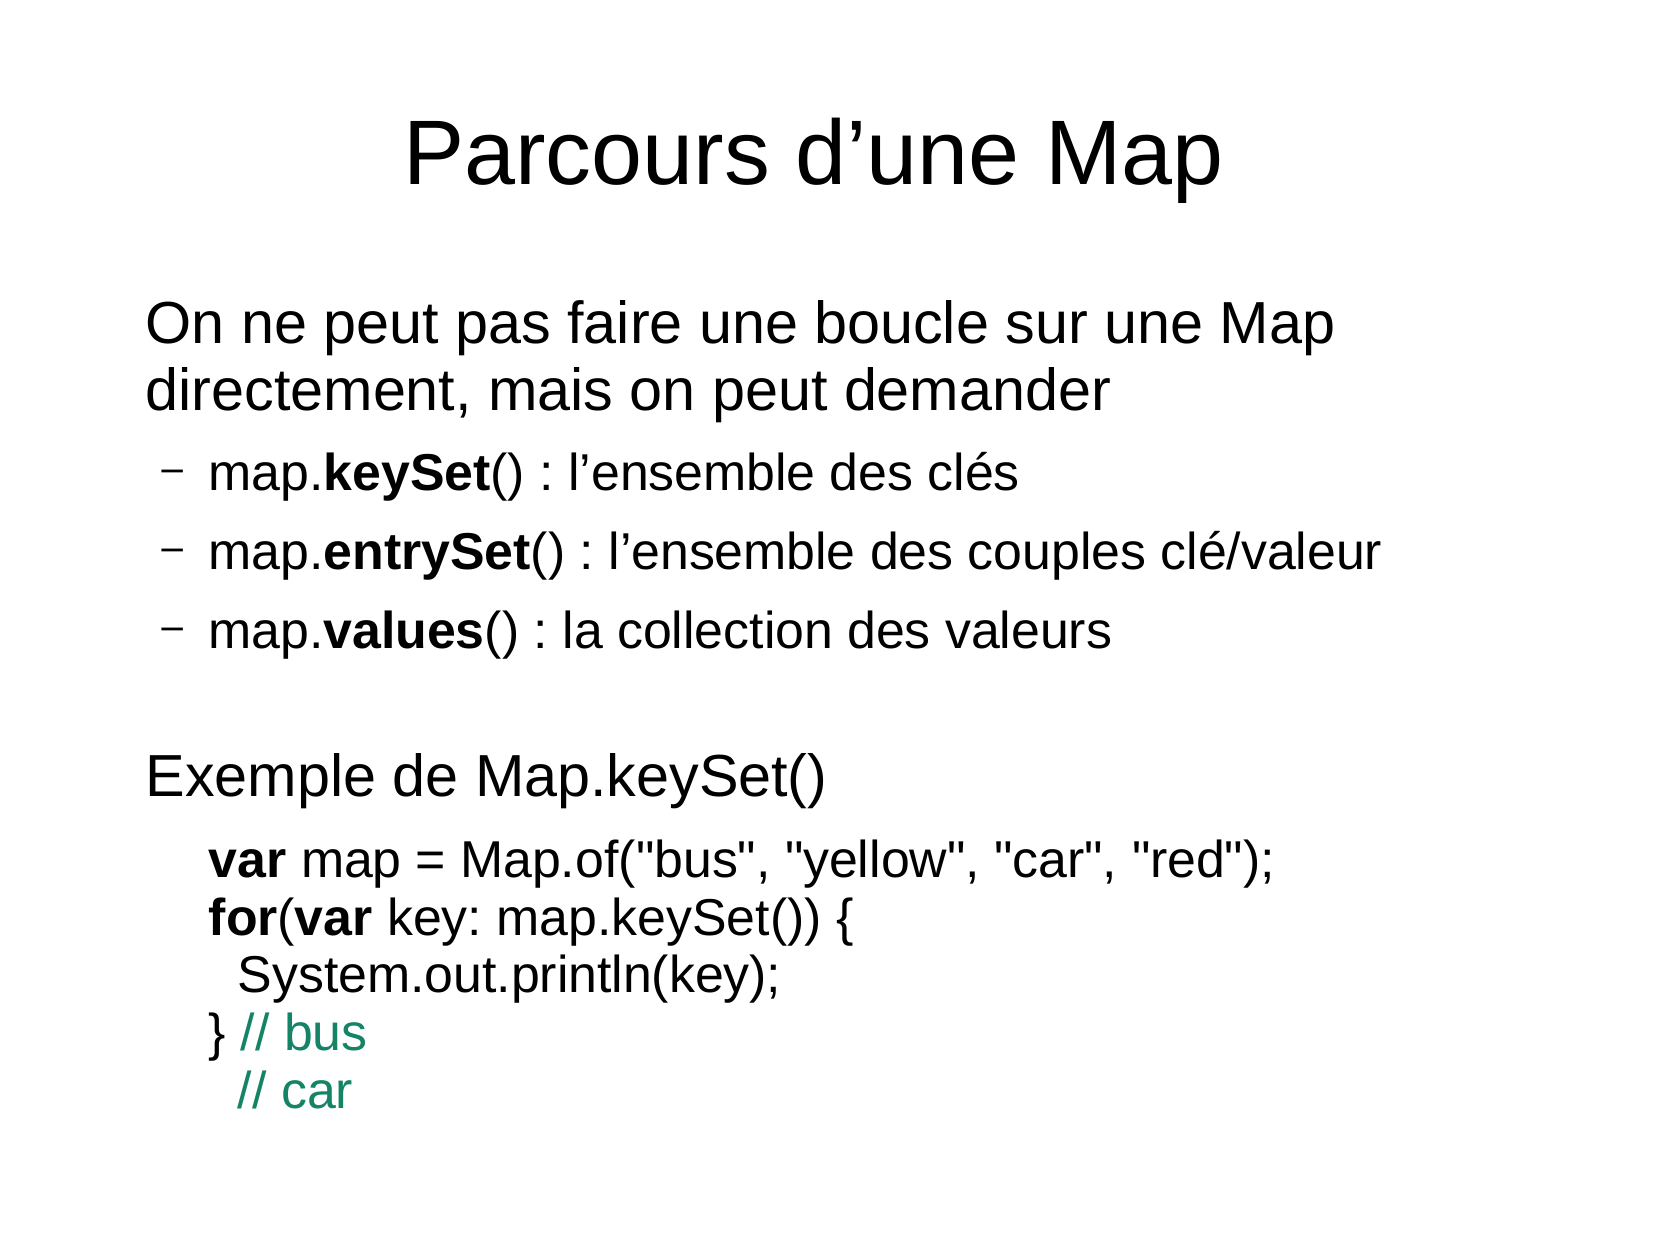

# Parcours d’une Map
On ne peut pas faire une boucle sur une Map directement, mais on peut demander
map.keySet() : l’ensemble des clés
map.entrySet() : l’ensemble des couples clé/valeur
map.values() : la collection des valeurs
Exemple de Map.keySet()
var map = Map.of("bus", "yellow", "car", "red");
for(var key: map.keySet()) {
 System.out.println(key);
} // bus
 // car